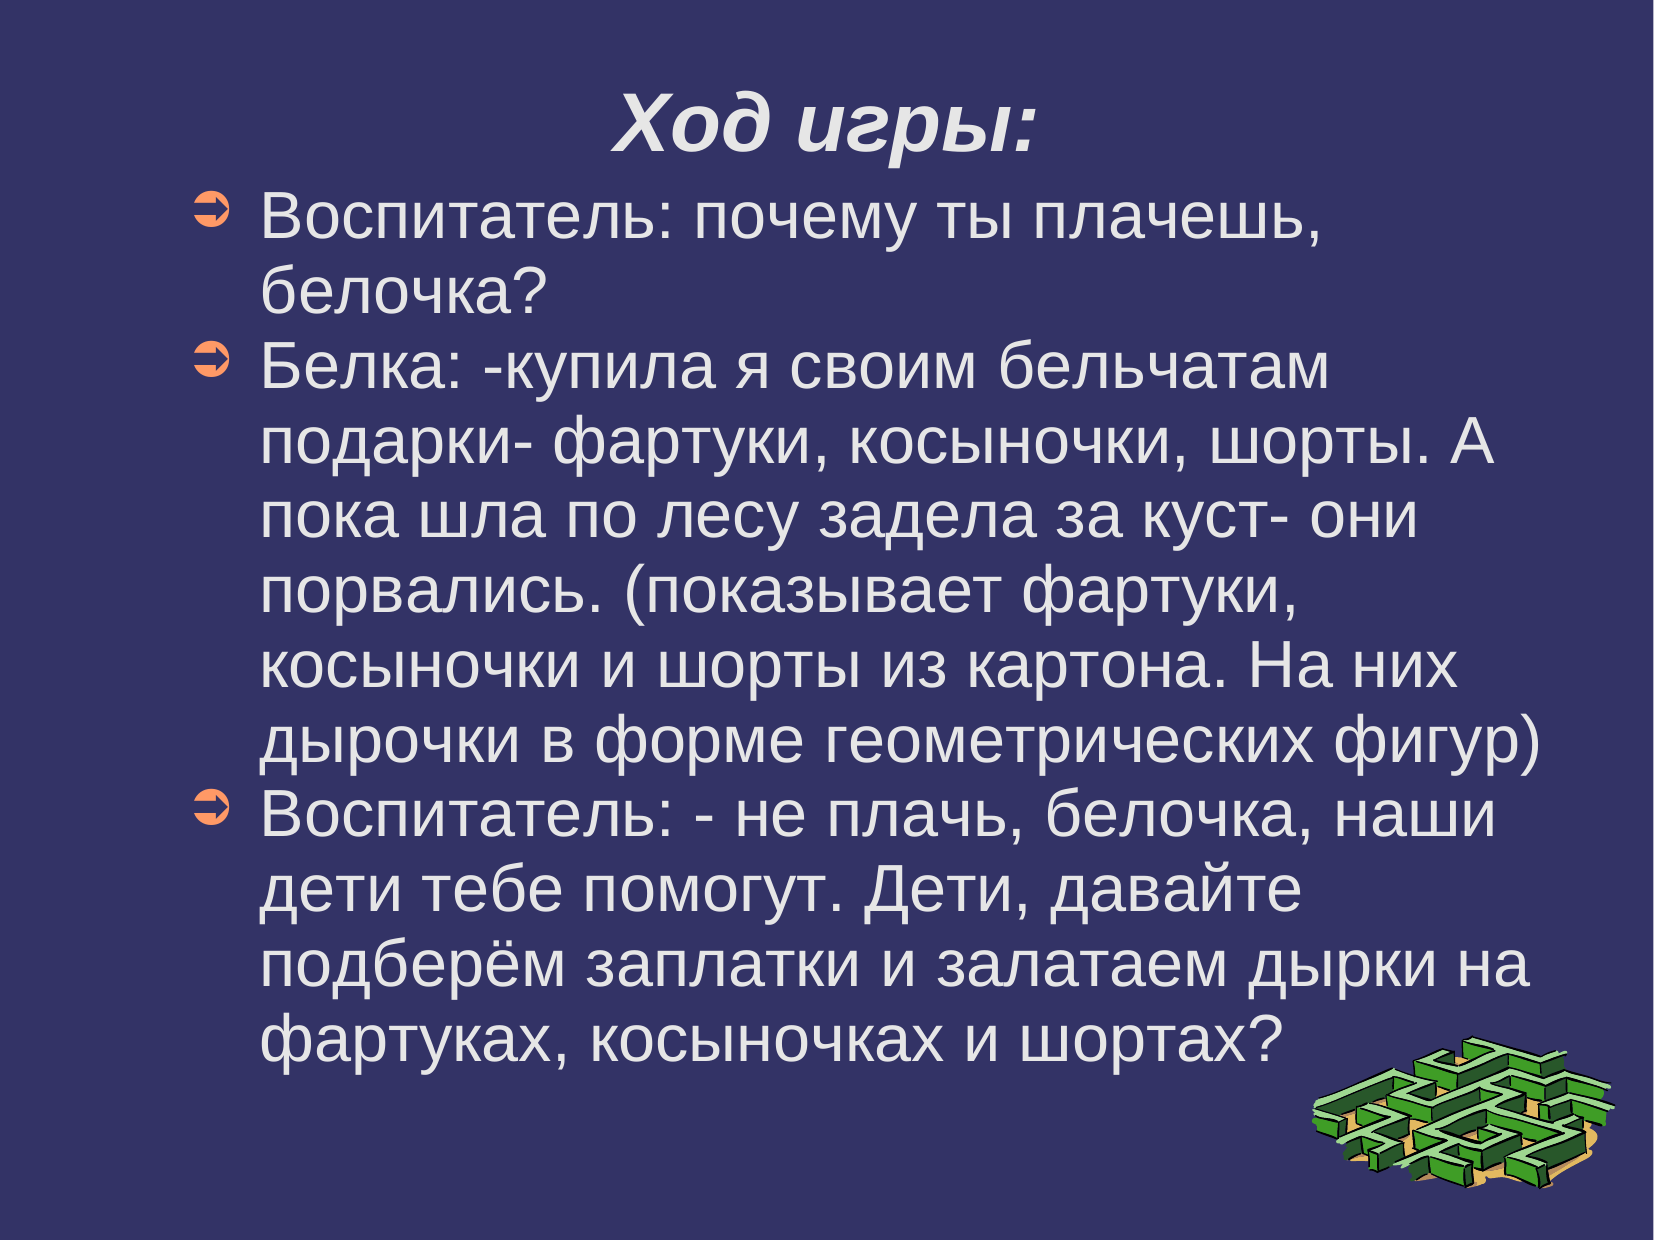

# Ход игры:
Воспитатель: почему ты плачешь, белочка?
Белка: -купила я своим бельчатам подарки- фартуки, косыночки, шорты. А пока шла по лесу задела за куст- они порвались. (показывает фартуки, косыночки и шорты из картона. На них дырочки в форме геометрических фигур)
Воспитатель: - не плачь, белочка, наши дети тебе помогут. Дети, давайте подберём заплатки и залатаем дырки на фартуках, косыночках и шортах?